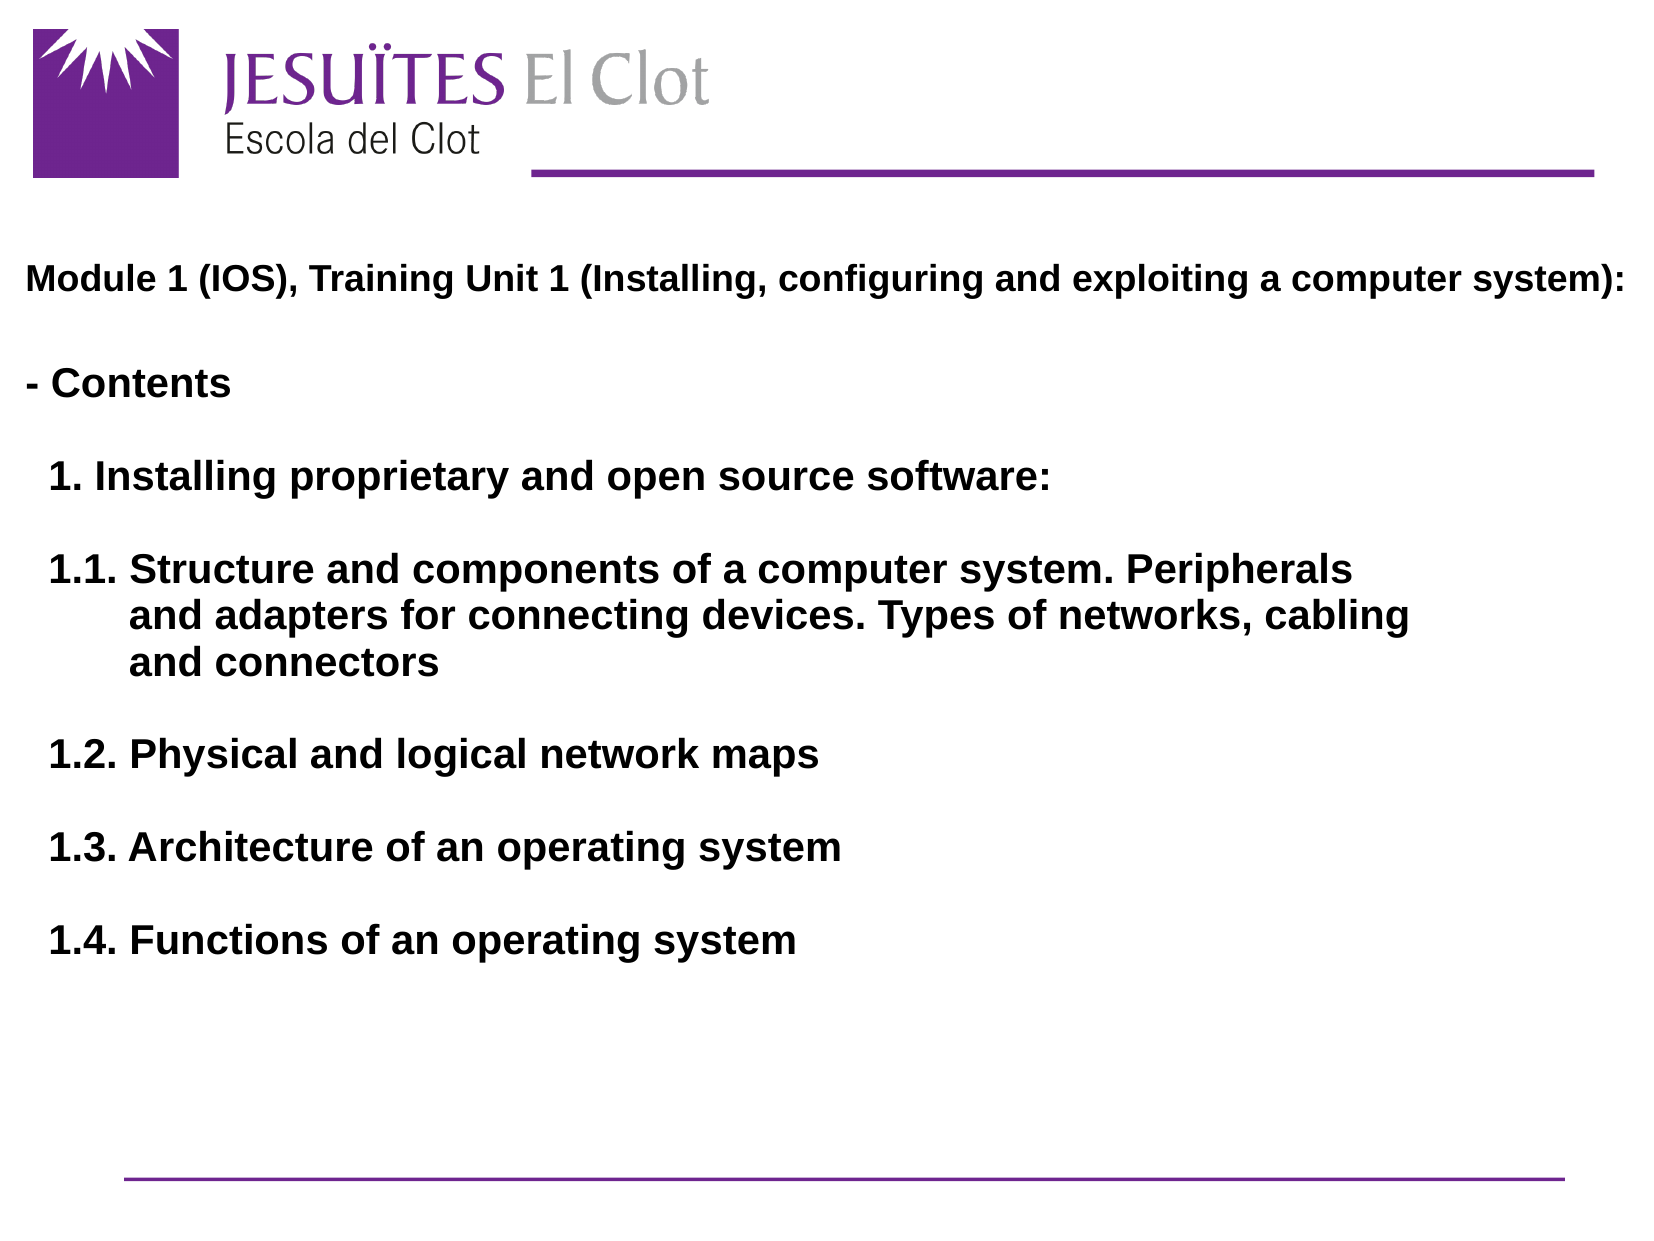

Module 1 (IOS), Training Unit 1 (Installing, configuring and exploiting a computer system):
- Contents
 1. Installing proprietary and open source software:
 1.1. Structure and components of a computer system. Peripherals
 and adapters for connecting devices. Types of networks, cabling
 and connectors
 1.2. Physical and logical network maps
 1.3. Architecture of an operating system
 1.4. Functions of an operating system